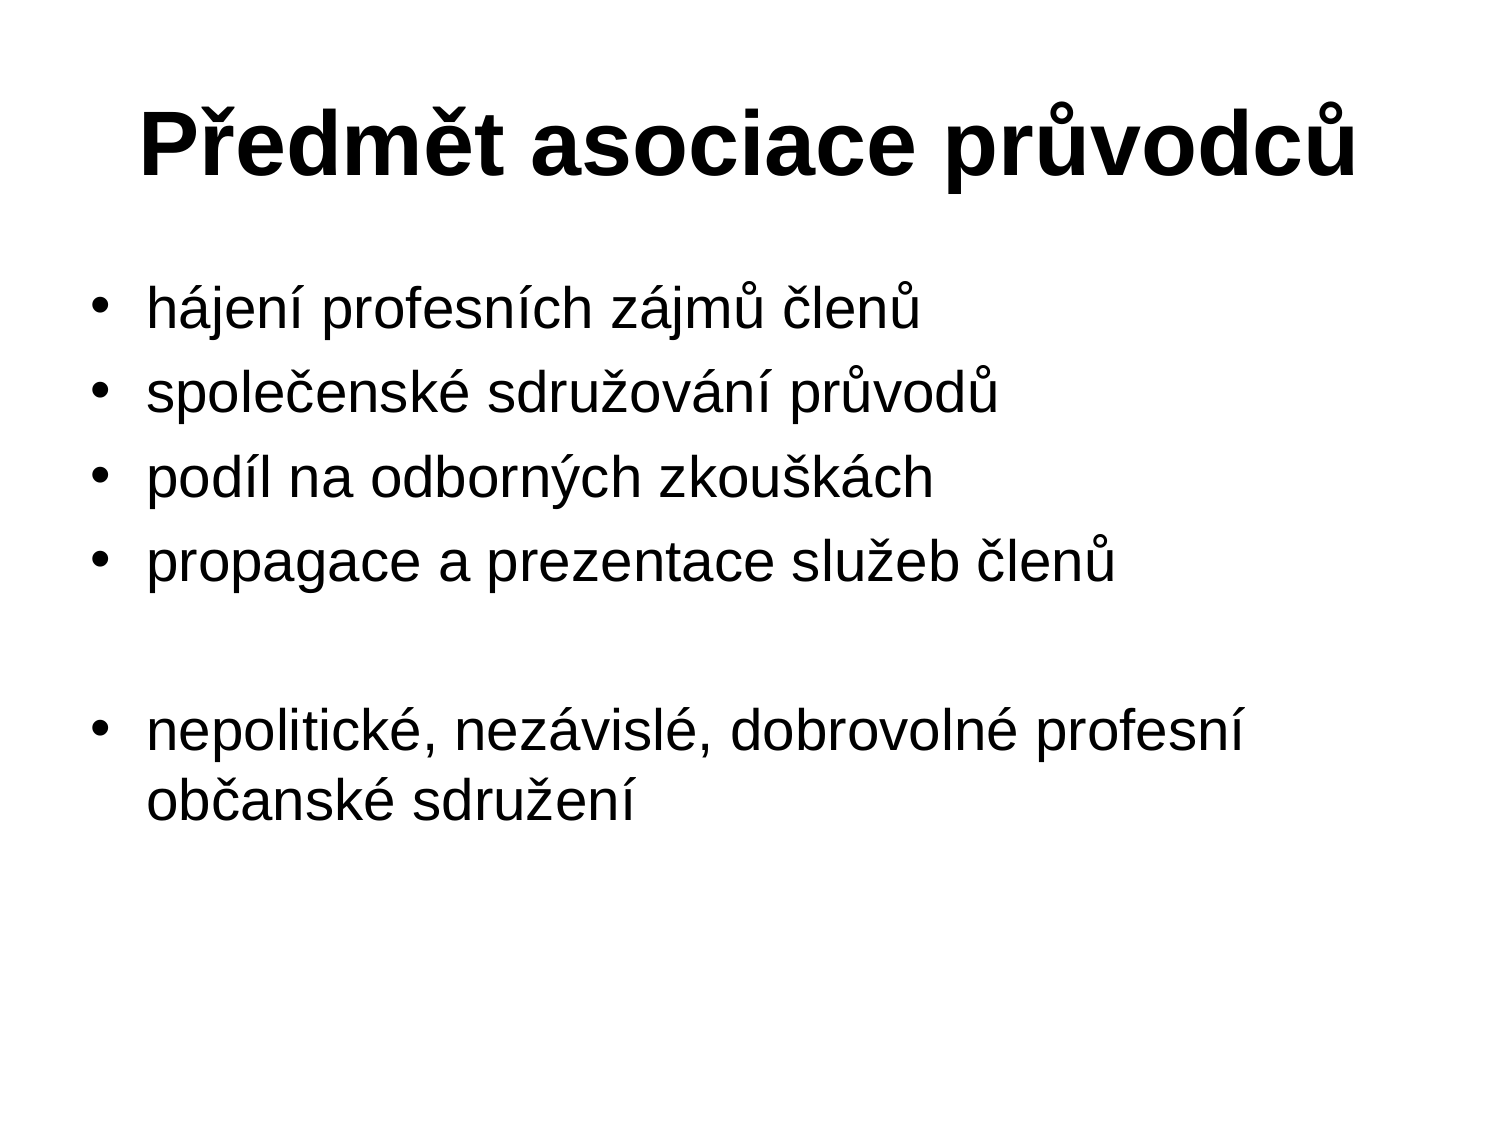

# Předmět asociace průvodců
hájení profesních zájmů členů
společenské sdružování průvodů
podíl na odborných zkouškách
propagace a prezentace služeb členů
nepolitické, nezávislé, dobrovolné profesní občanské sdružení